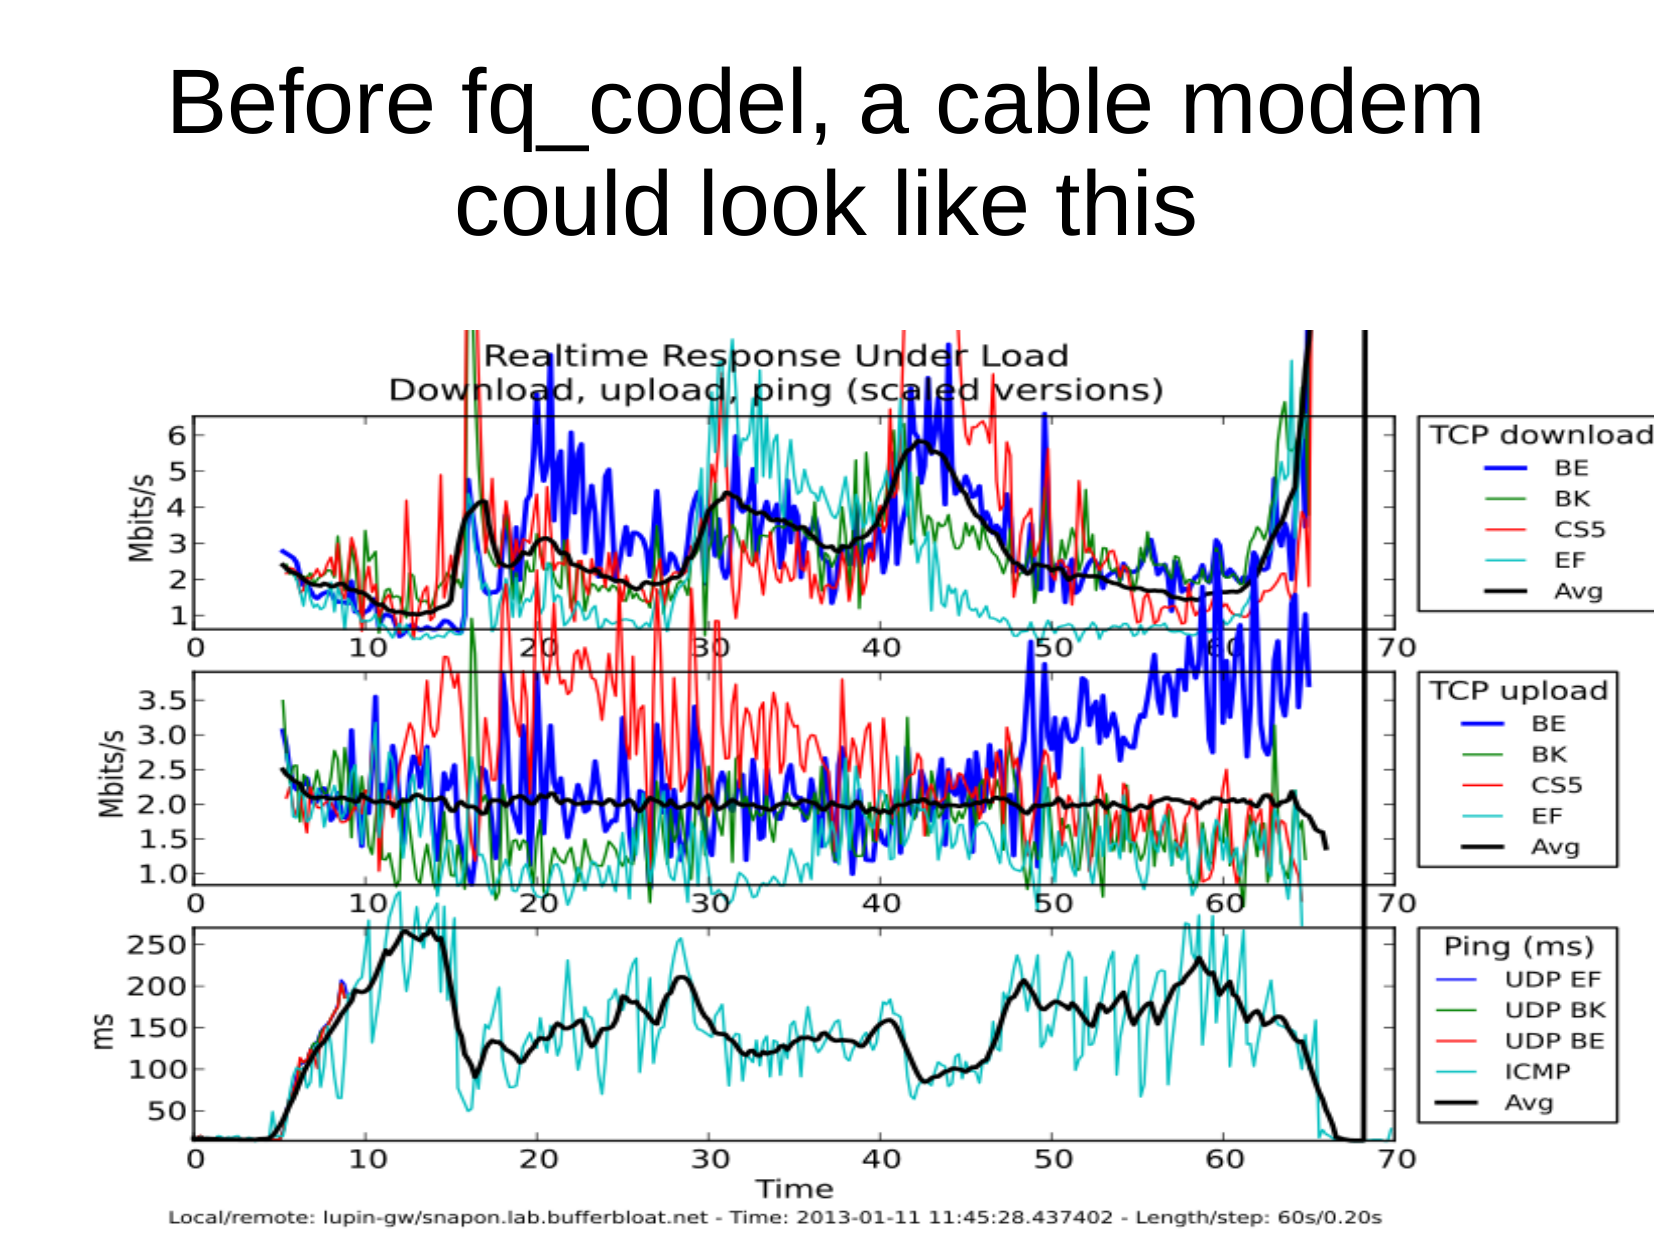

# Before fq_codel, a cable modem could look like this